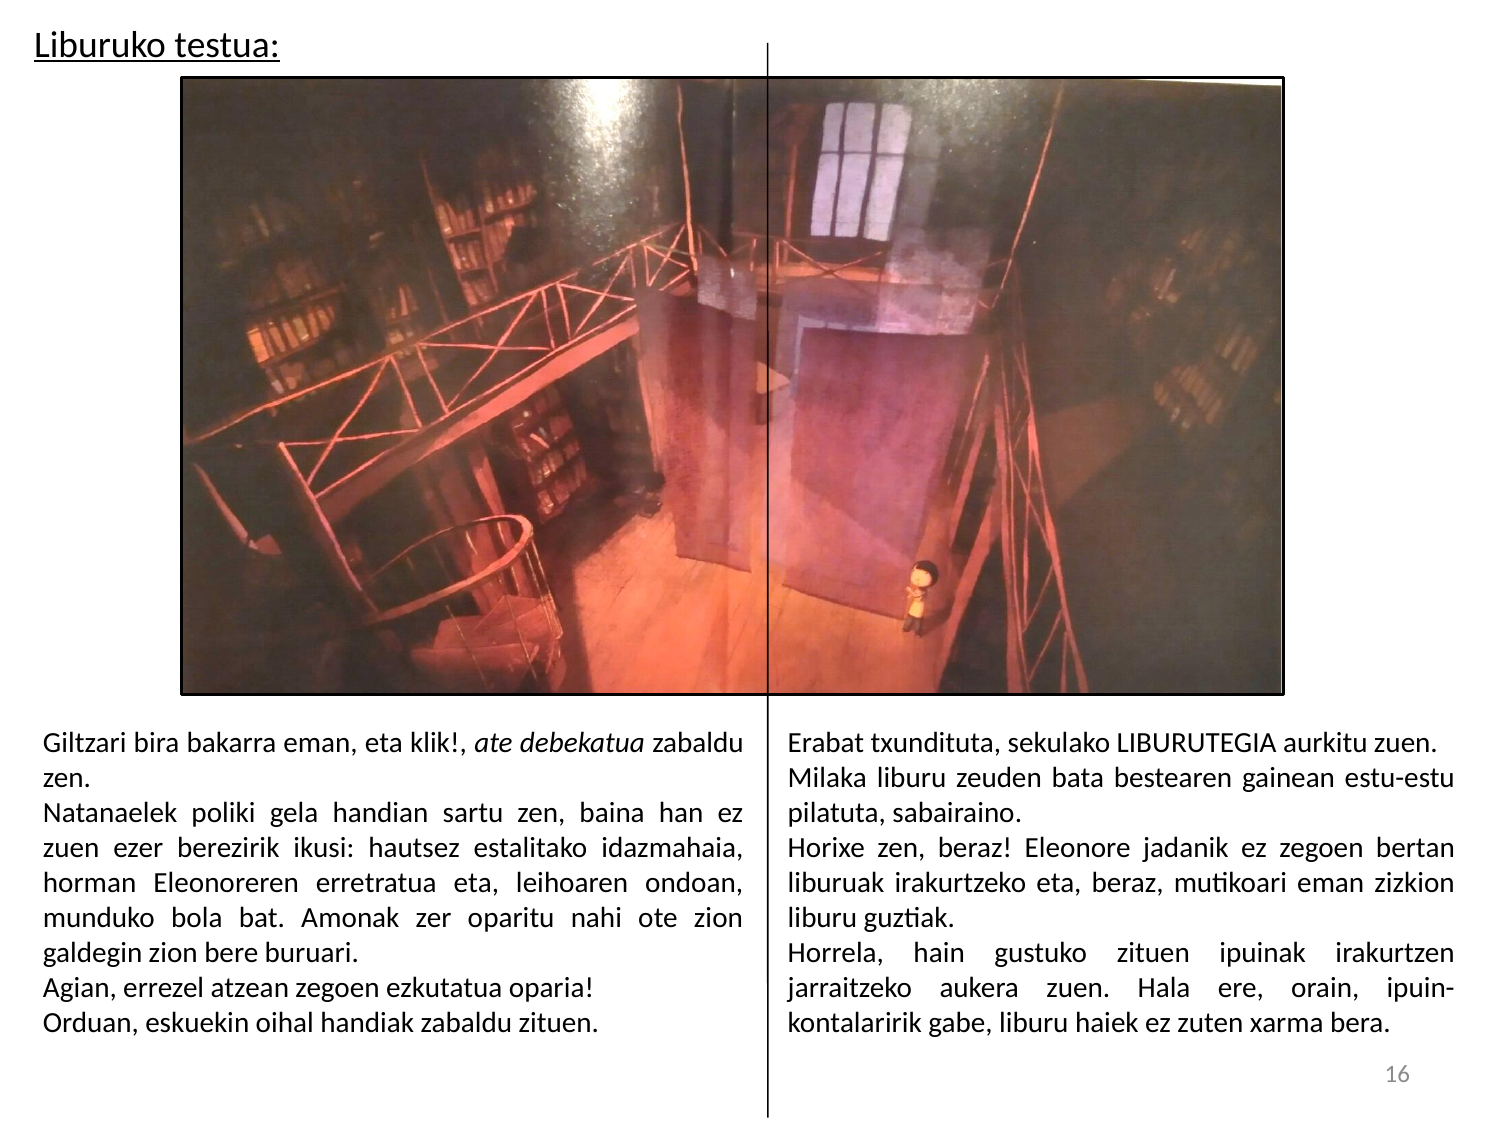

Liburuko testua:
Giltzari bira bakarra eman, eta klik!, ate debekatua zabaldu zen.
Natanaelek poliki gela handian sartu zen, baina han ez zuen ezer berezirik ikusi: hautsez estalitako idazmahaia, horman Eleonoreren erretratua eta, leihoaren ondoan, munduko bola bat. Amonak zer oparitu nahi ote zion galdegin zion bere buruari.
Agian, errezel atzean zegoen ezkutatua oparia!
Orduan, eskuekin oihal handiak zabaldu zituen.
Erabat txundituta, sekulako LIBURUTEGIA aurkitu zuen.
Milaka liburu zeuden bata bestearen gainean estu-estu pilatuta, sabairaino.
Horixe zen, beraz! Eleonore jadanik ez zegoen bertan liburuak irakurtzeko eta, beraz, mutikoari eman zizkion liburu guztiak.
Horrela, hain gustuko zituen ipuinak irakurtzen jarraitzeko aukera zuen. Hala ere, orain, ipuin-kontalaririk gabe, liburu haiek ez zuten xarma bera.